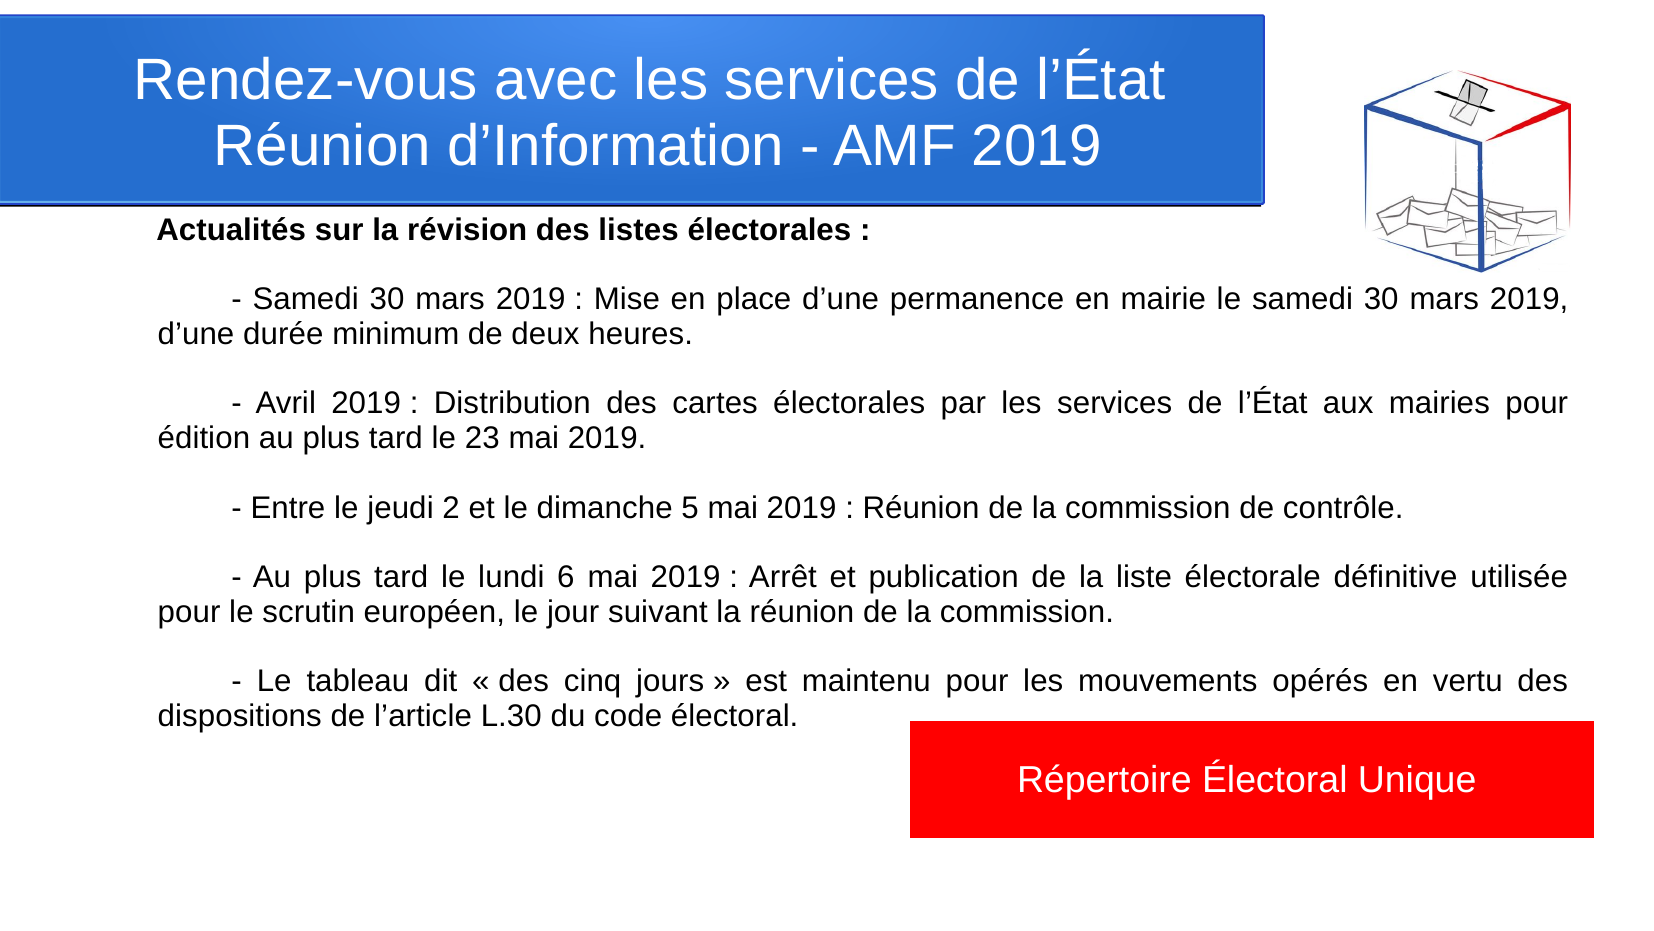

# Rendez-vous avec les services de l’État Réunion d’Information - AMF 2019
	Actualités sur la révision des listes électorales :
	- Samedi 30 mars 2019 : Mise en place d’une permanence en mairie le samedi 30 mars 2019, d’une durée minimum de deux heures.
	- Avril 2019 : Distribution des cartes électorales par les services de l’État aux mairies pour édition au plus tard le 23 mai 2019.
	- Entre le jeudi 2 et le dimanche 5 mai 2019 : Réunion de la commission de contrôle.
	- Au plus tard le lundi 6 mai 2019 : Arrêt et publication de la liste électorale définitive utilisée pour le scrutin européen, le jour suivant la réunion de la commission.
	- Le tableau dit « des cinq jours » est maintenu pour les mouvements opérés en vertu des dispositions de l’article L.30 du code électoral.
Répertoire Électoral Unique